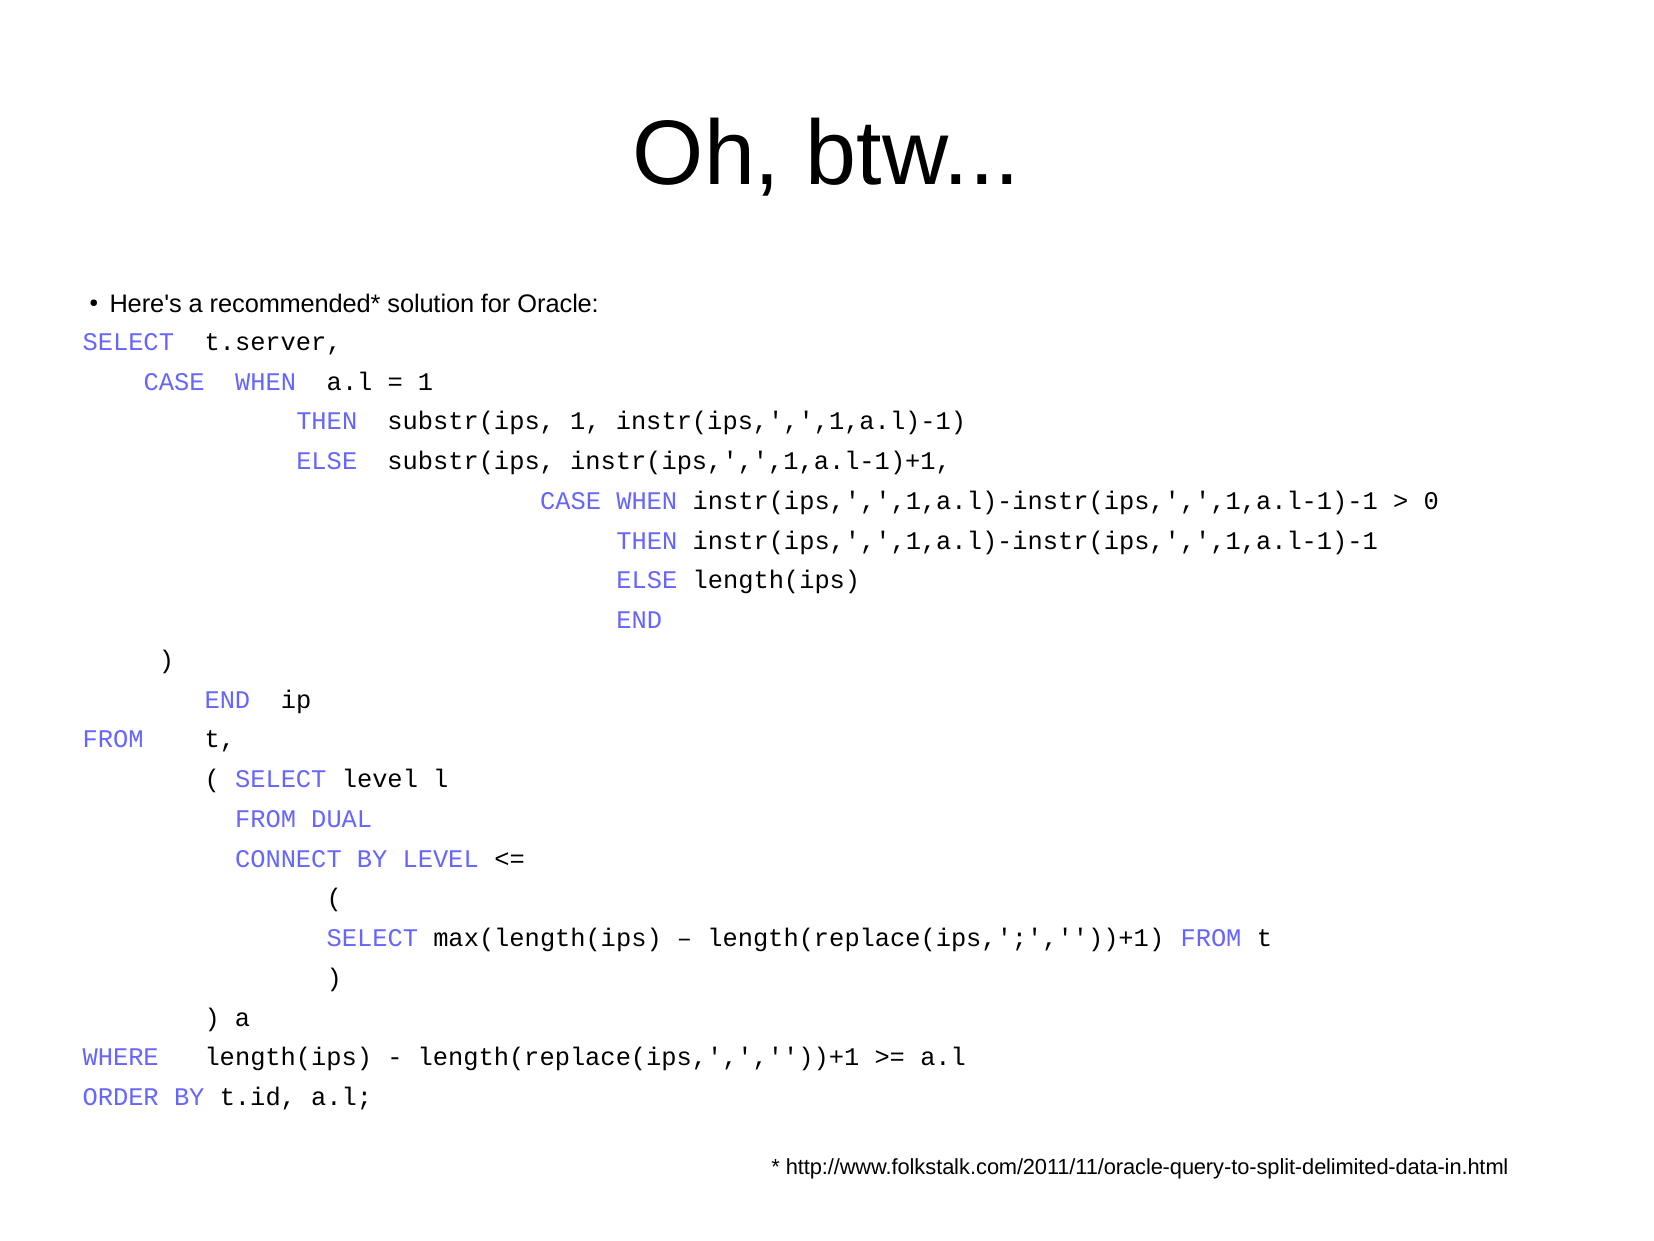

# Oh, btw...
Here's a recommended* solution for Oracle:
SELECT t.server,
 CASE WHEN a.l = 1
 THEN substr(ips, 1, instr(ips,',',1,a.l)-1)
 ELSE substr(ips, instr(ips,',',1,a.l-1)+1,
 CASE WHEN instr(ips,',',1,a.l)-instr(ips,',',1,a.l-1)-1 > 0
 THEN instr(ips,',',1,a.l)-instr(ips,',',1,a.l-1)-1
 ELSE length(ips)
 END
 )
 END ip
FROM t,
 ( SELECT level l
 FROM DUAL
 CONNECT BY LEVEL <=
 (
 SELECT max(length(ips) – length(replace(ips,';',''))+1) FROM t
 )
 ) a
WHERE length(ips) - length(replace(ips,',',''))+1 >= a.l
ORDER BY t.id, a.l;
* http://www.folkstalk.com/2011/11/oracle-query-to-split-delimited-data-in.html